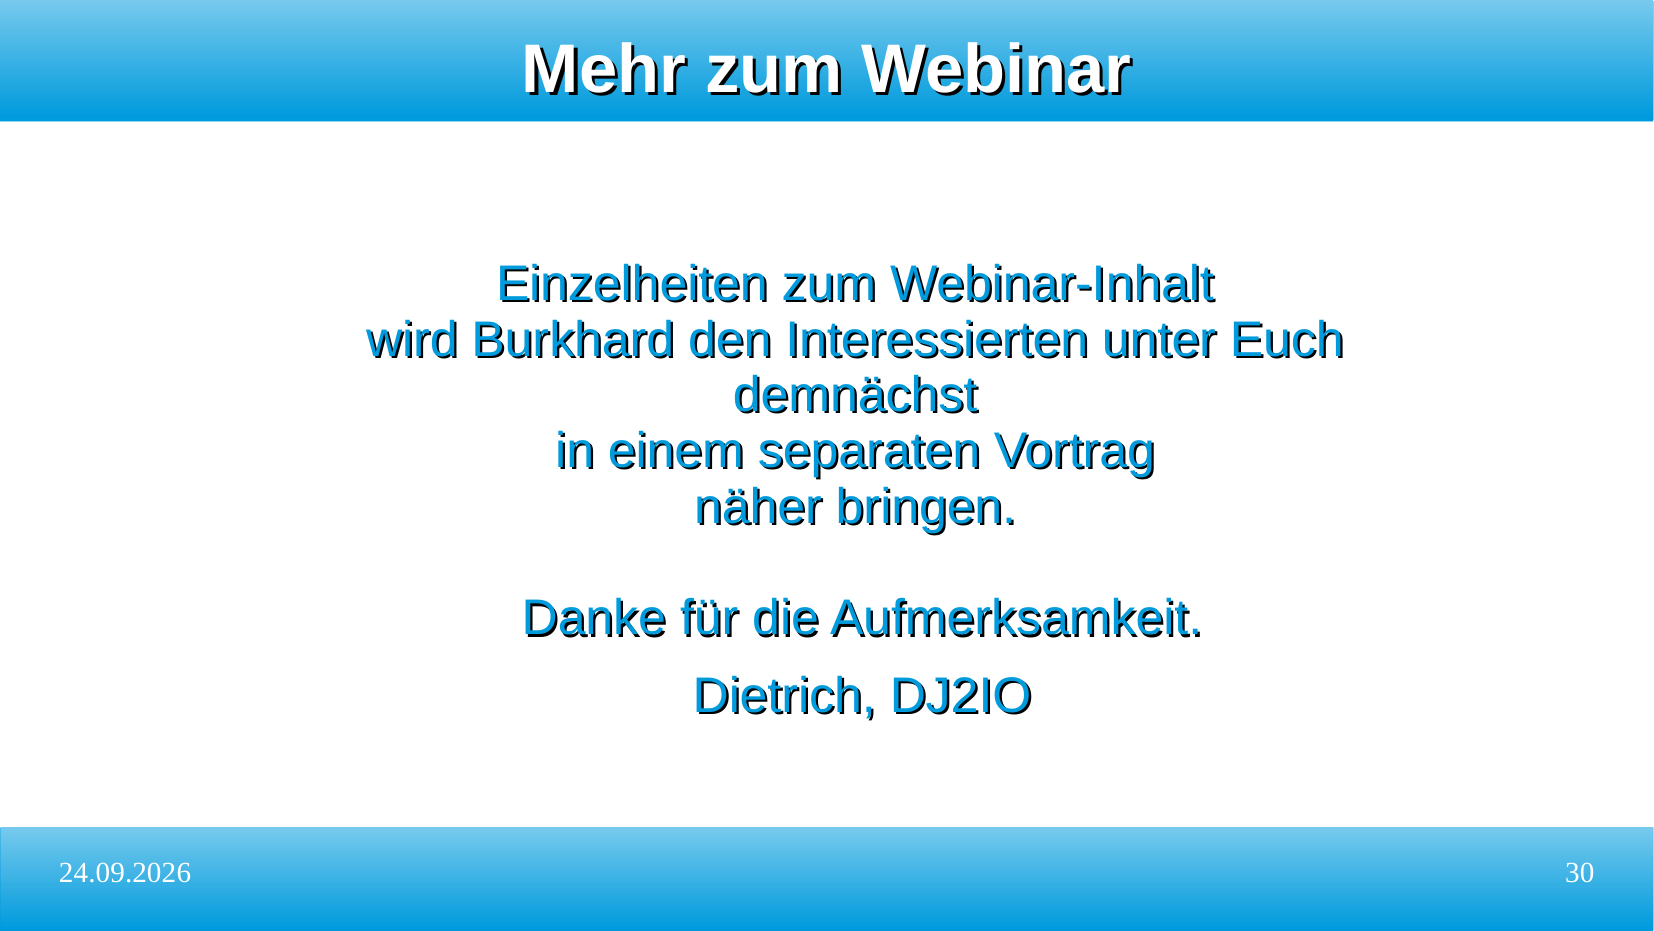

# Mehr zum Webinar
Einzelheiten zum Webinar-Inhalt
wird Burkhard den Interessierten unter Euch
demnächst
in einem separaten Vortrag
näher bringen.
Danke für die Aufmerksamkeit.
Dietrich, DJ2IO
30